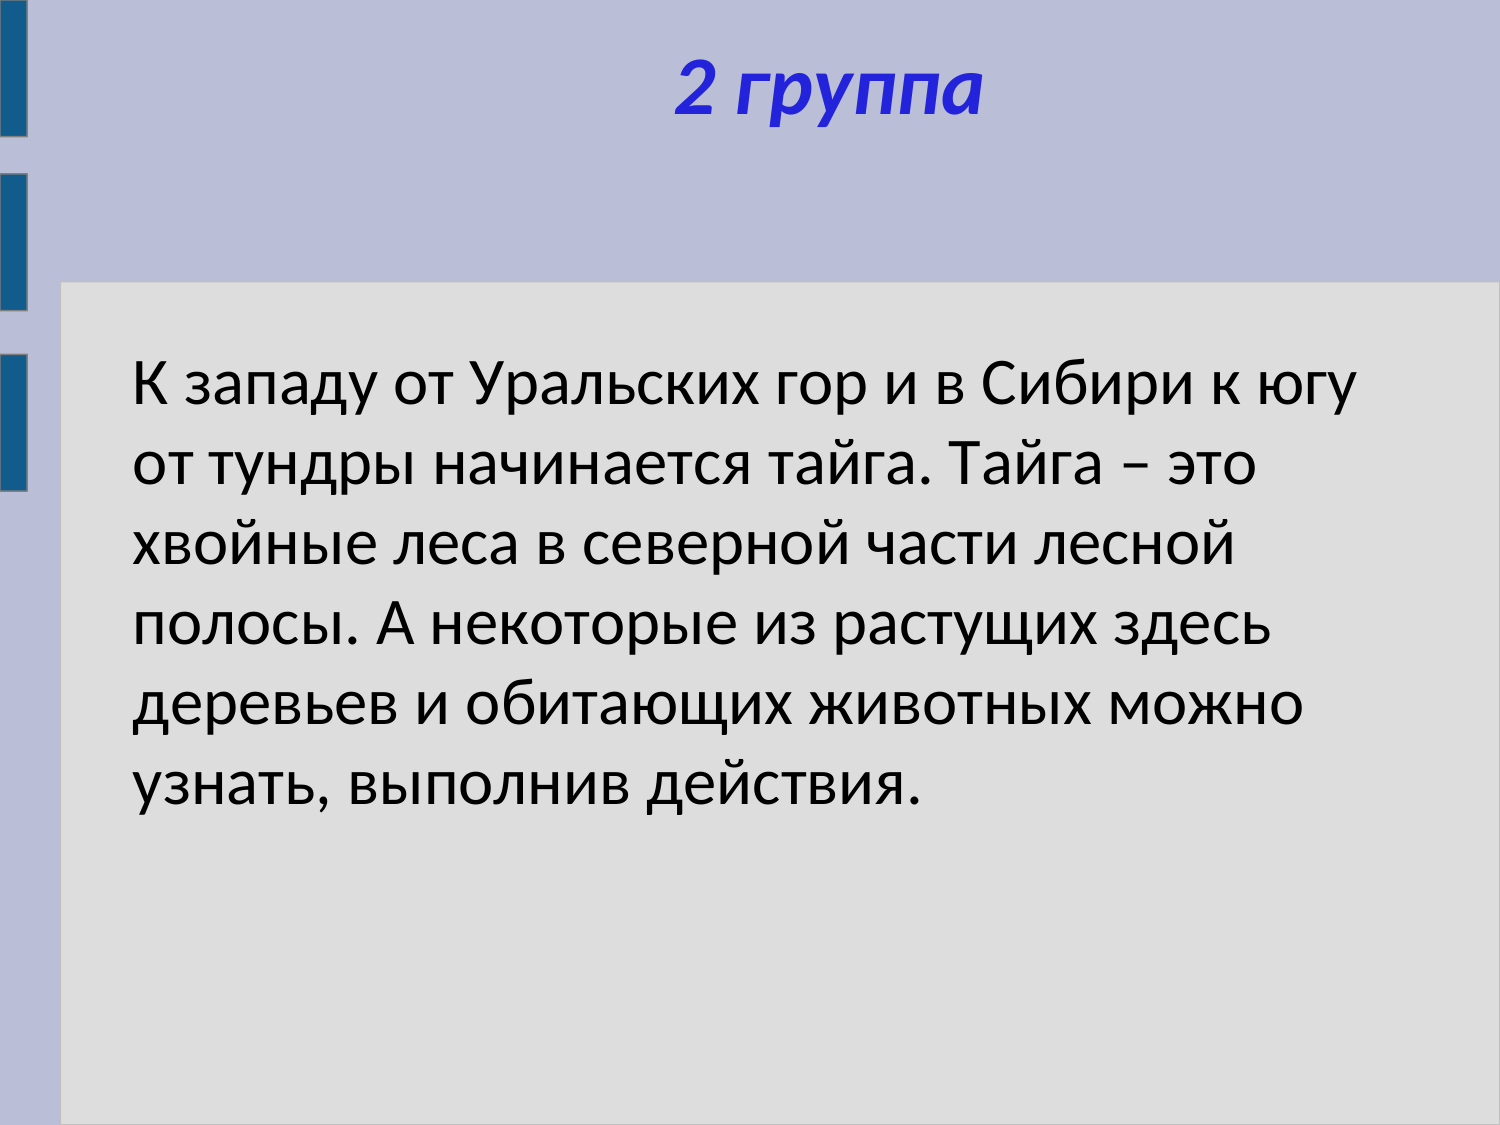

2 группа
К западу от Уральских гор и в Сибири к югу от тундры начинается тайга. Тайга – это хвойные леса в северной части лесной полосы. А некоторые из растущих здесь деревьев и обитающих животных можно узнать, выполнив действия.